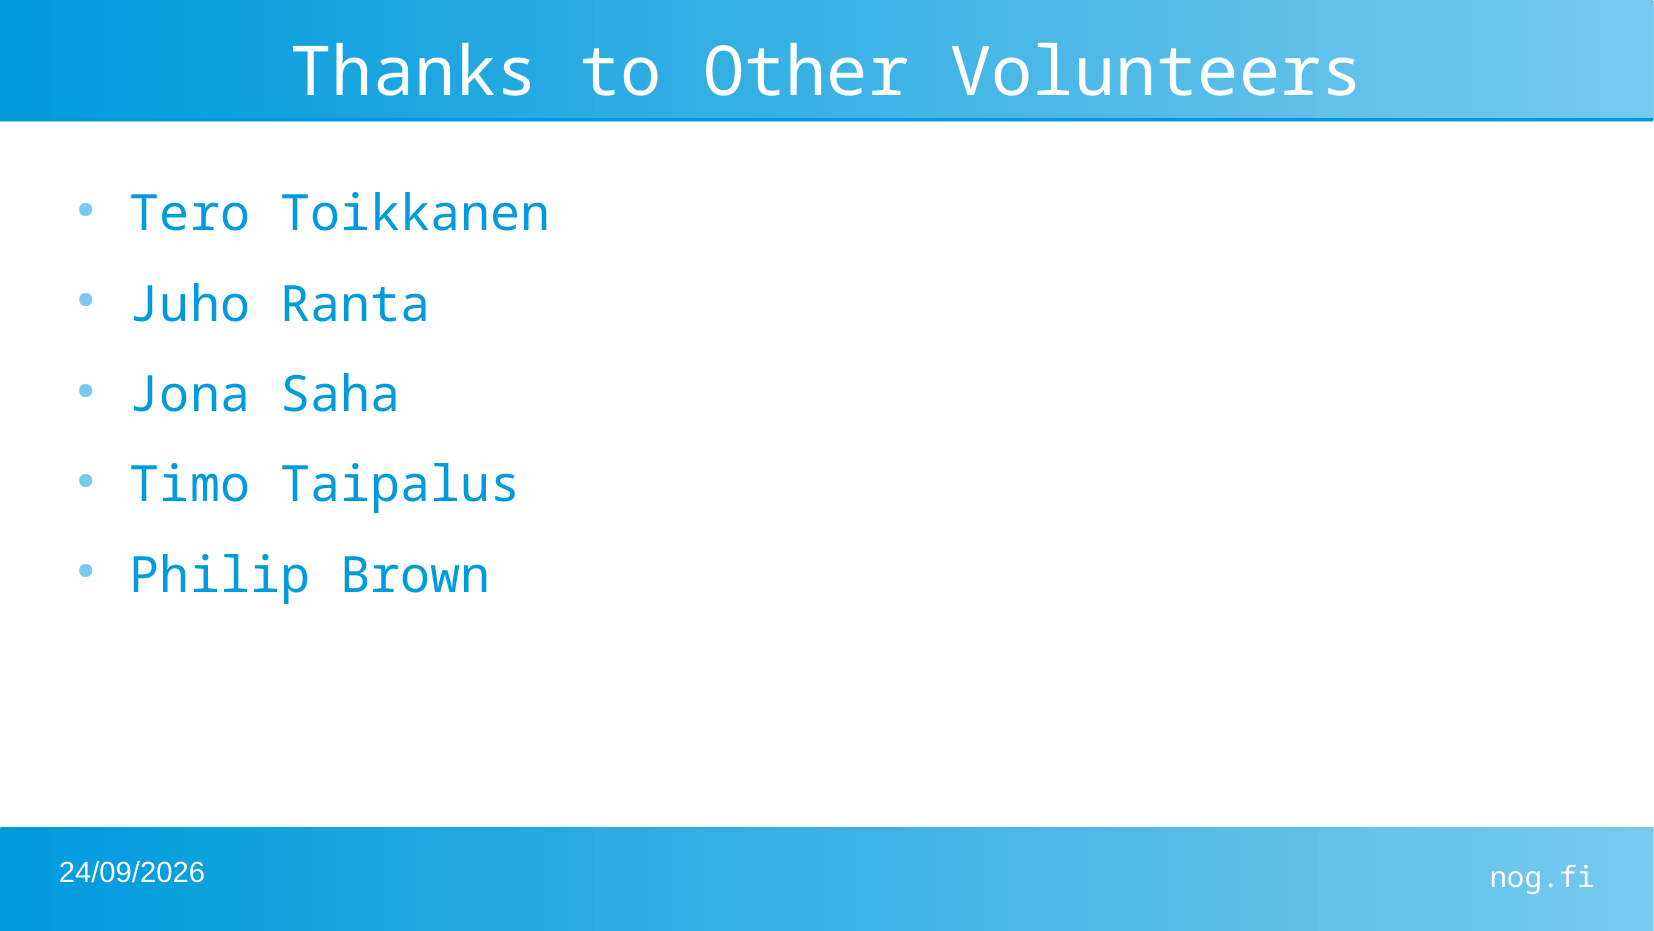

# Thanks to Other Volunteers
Tero Toikkanen
Juho Ranta
Jona Saha
Timo Taipalus
Philip Brown
12